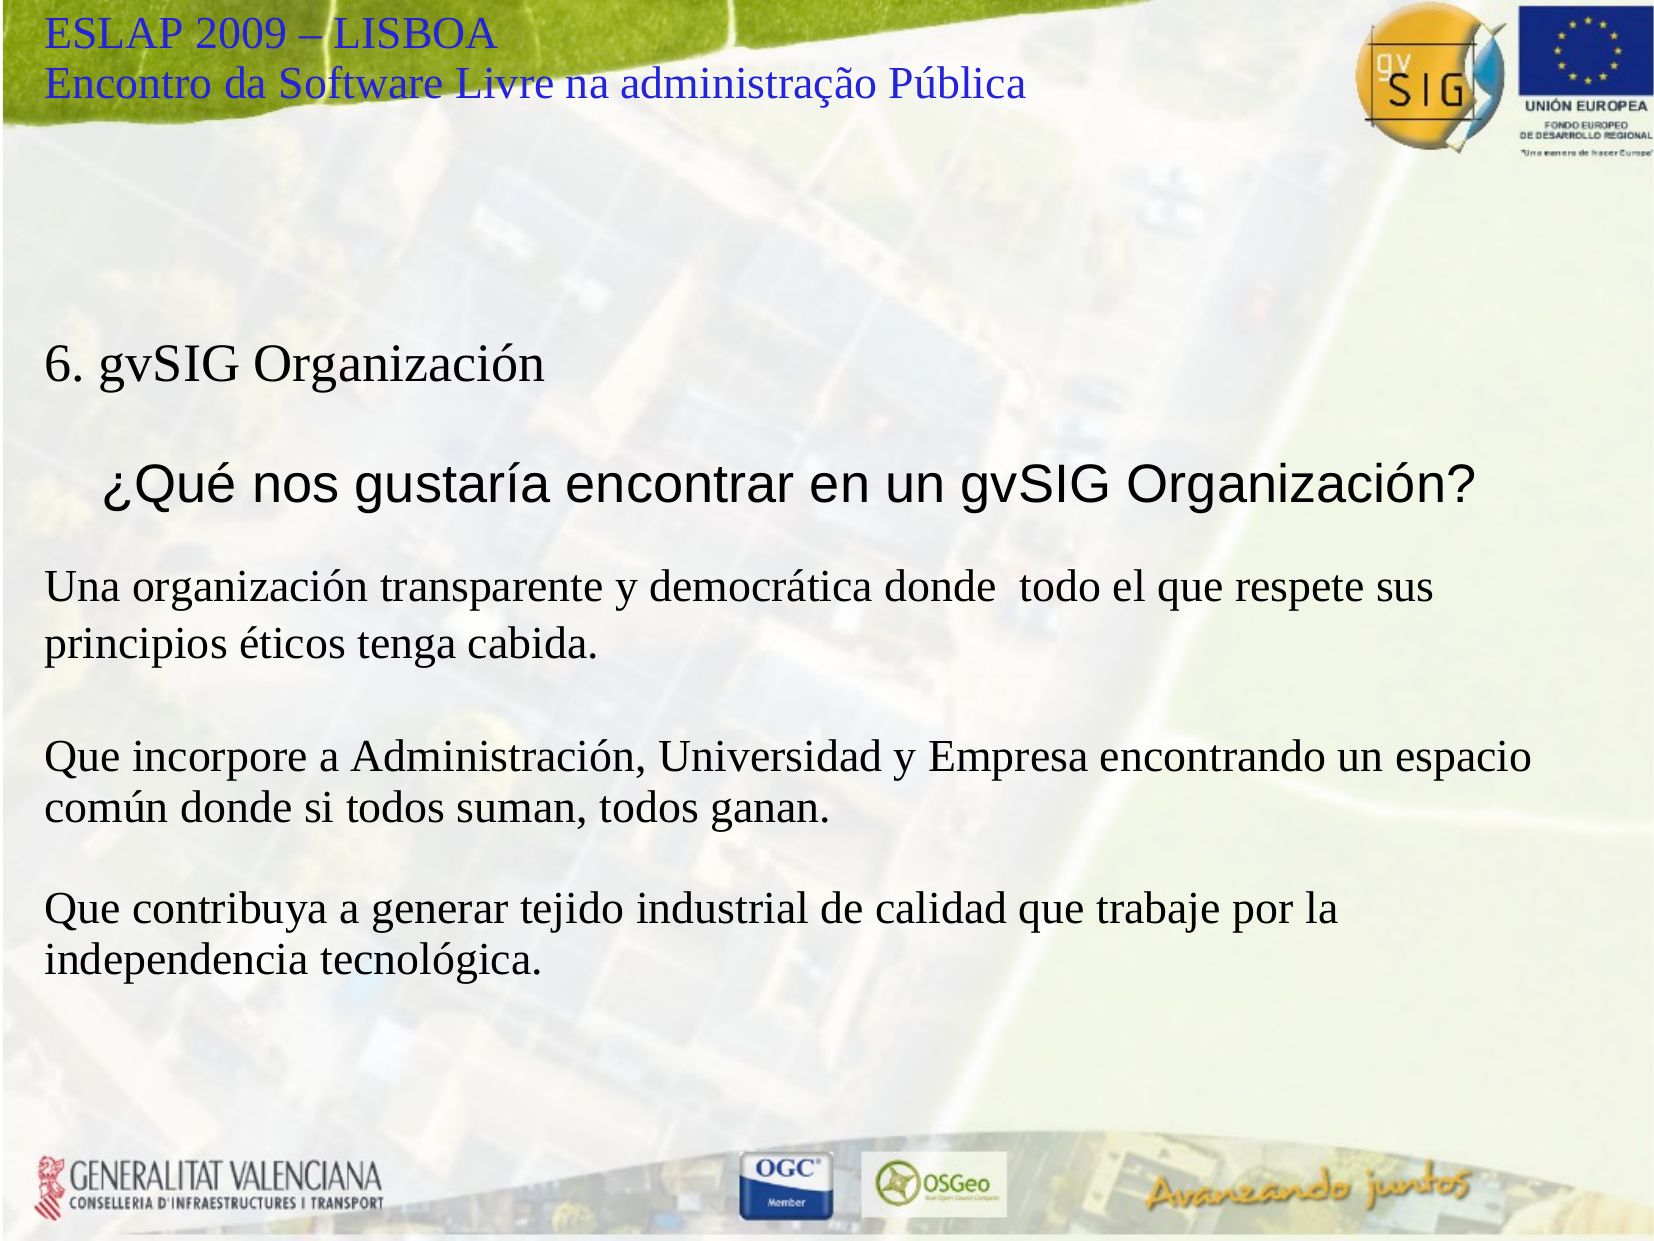

6. gvSIG Organización
¿Qué nos gustaría encontrar en un gvSIG Organización?
Una organización transparente y democrática donde todo el que respete sus
principios éticos tenga cabida.
Que incorpore a Administración, Universidad y Empresa encontrando un espacio común donde si todos suman, todos ganan.
Que contribuya a generar tejido industrial de calidad que trabaje por la independencia tecnológica.